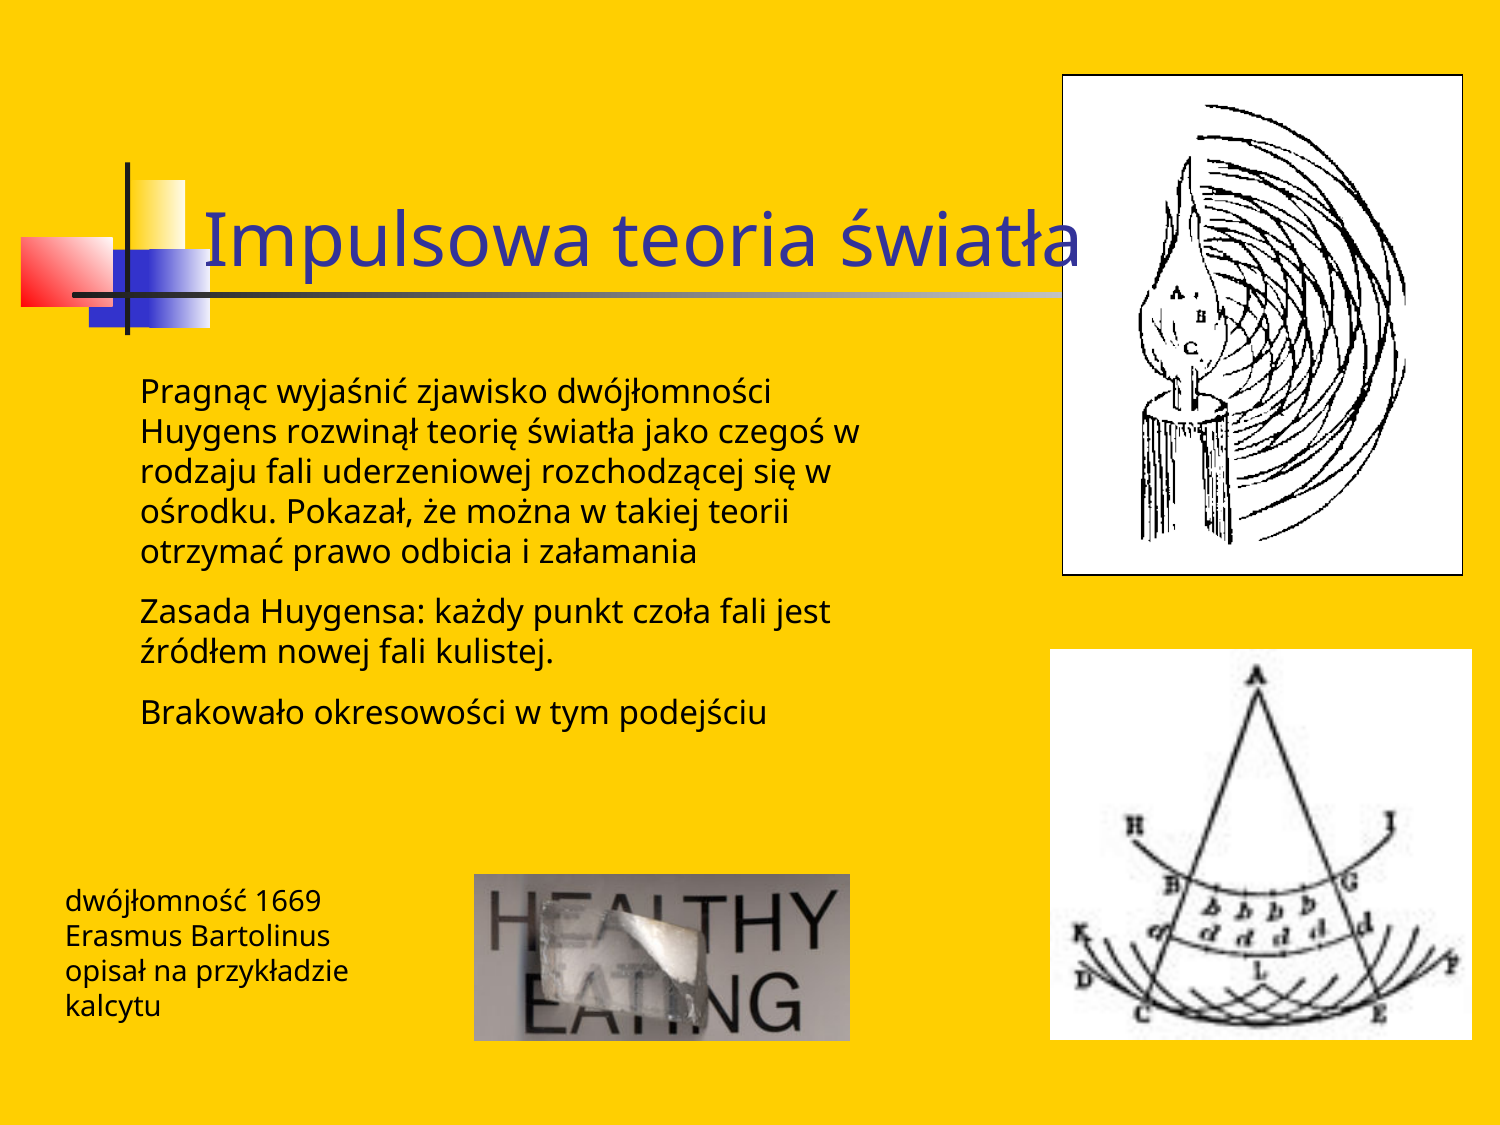

# Impulsowa teoria światła
Pragnąc wyjaśnić zjawisko dwójłomności Huygens rozwinął teorię światła jako czegoś w rodzaju fali uderzeniowej rozchodzącej się w ośrodku. Pokazał, że można w takiej teorii otrzymać prawo odbicia i załamania
Zasada Huygensa: każdy punkt czoła fali jest źródłem nowej fali kulistej.
Brakowało okresowości w tym podejściu
dwójłomność 1669 Erasmus Bartolinus opisał na przykładzie kalcytu